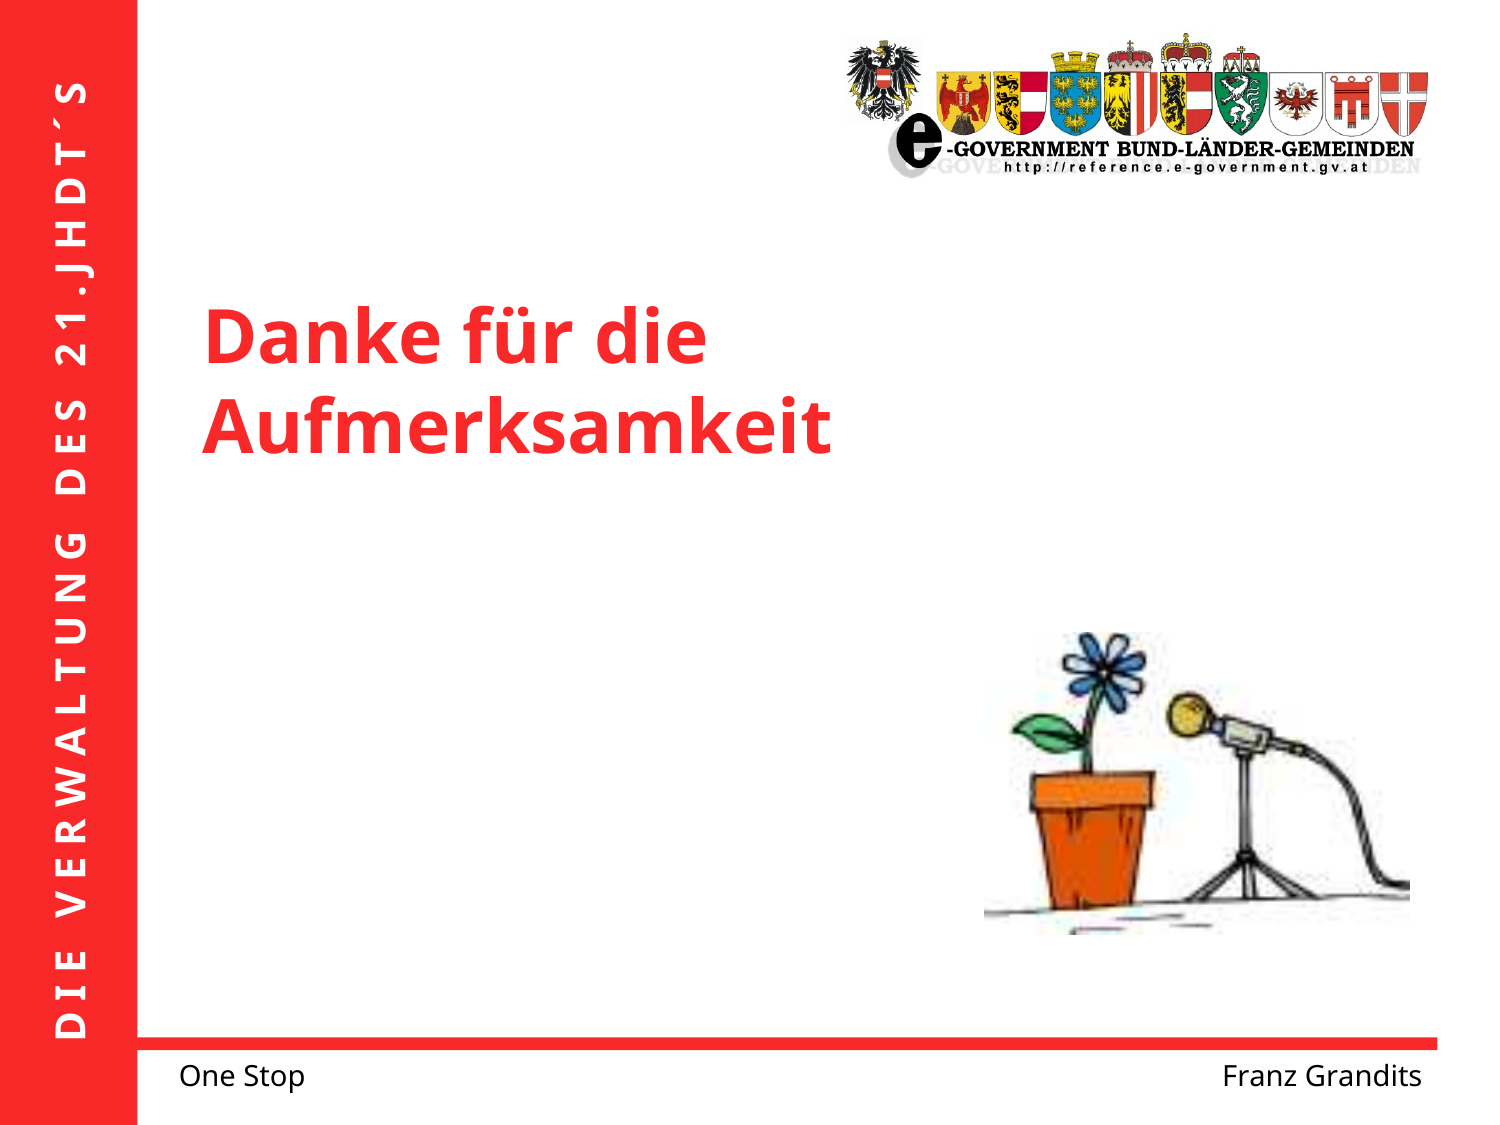

# Danke für die Aufmerksamkeit
One Stop
Franz Grandits